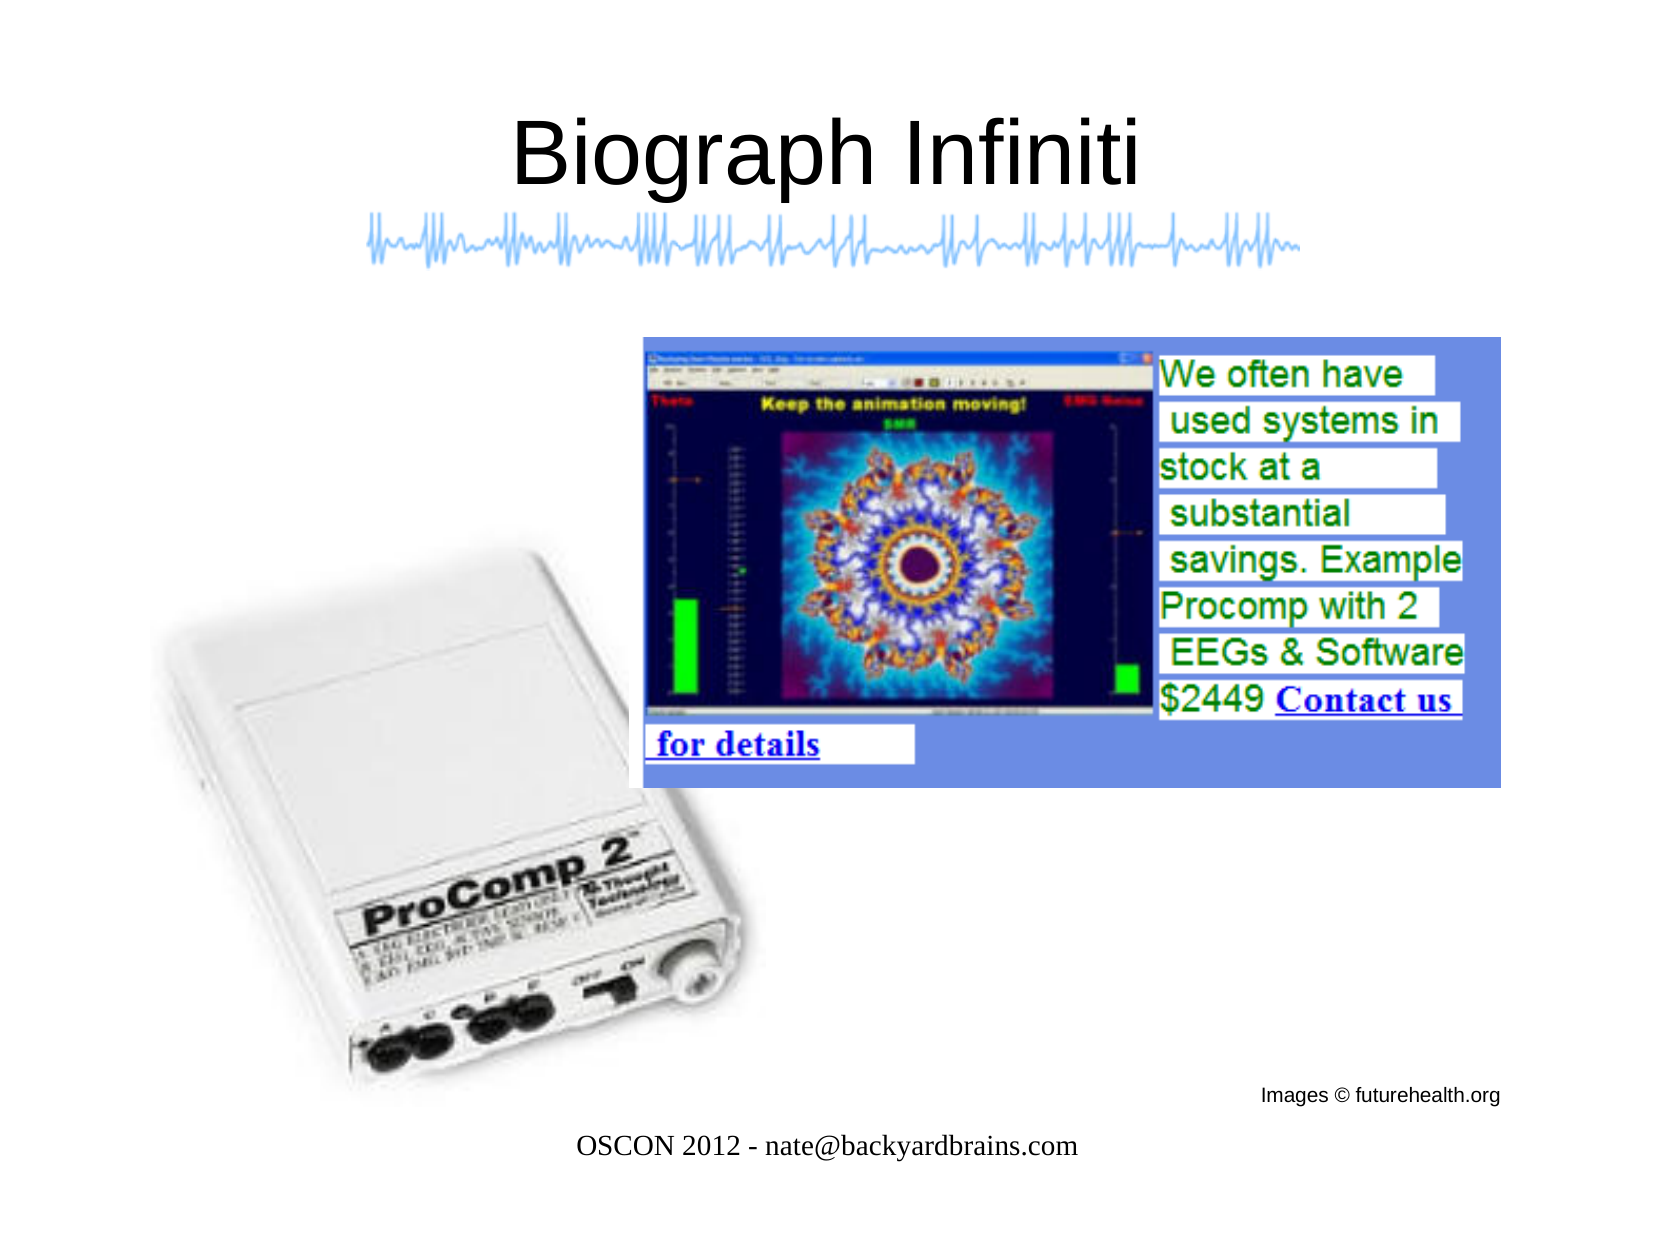

# Biograph Infiniti
Images © futurehealth.org
OSCON 2012 - nate@backyardbrains.com